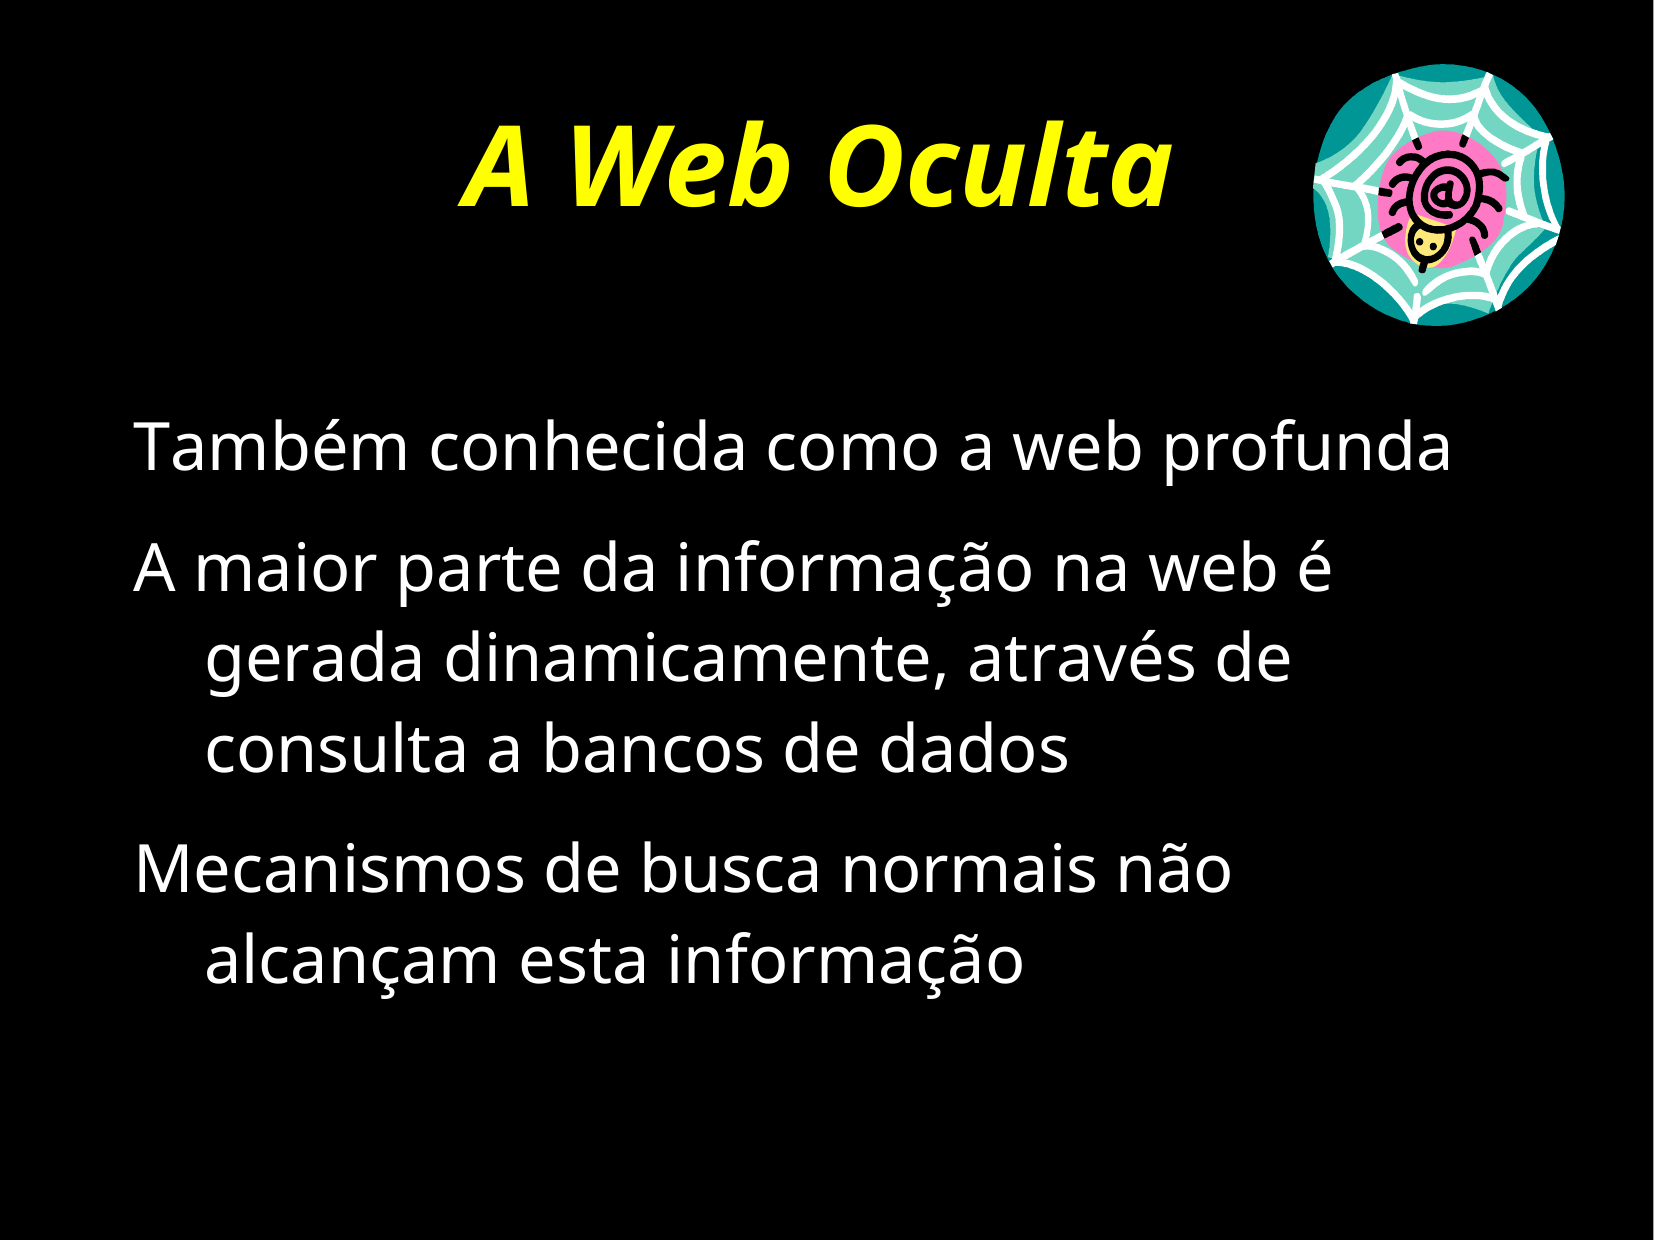

# A Web Oculta
Também conhecida como a web profunda
A maior parte da informação na web é gerada dinamicamente, através de consulta a bancos de dados
Mecanismos de busca normais não alcançam esta informação